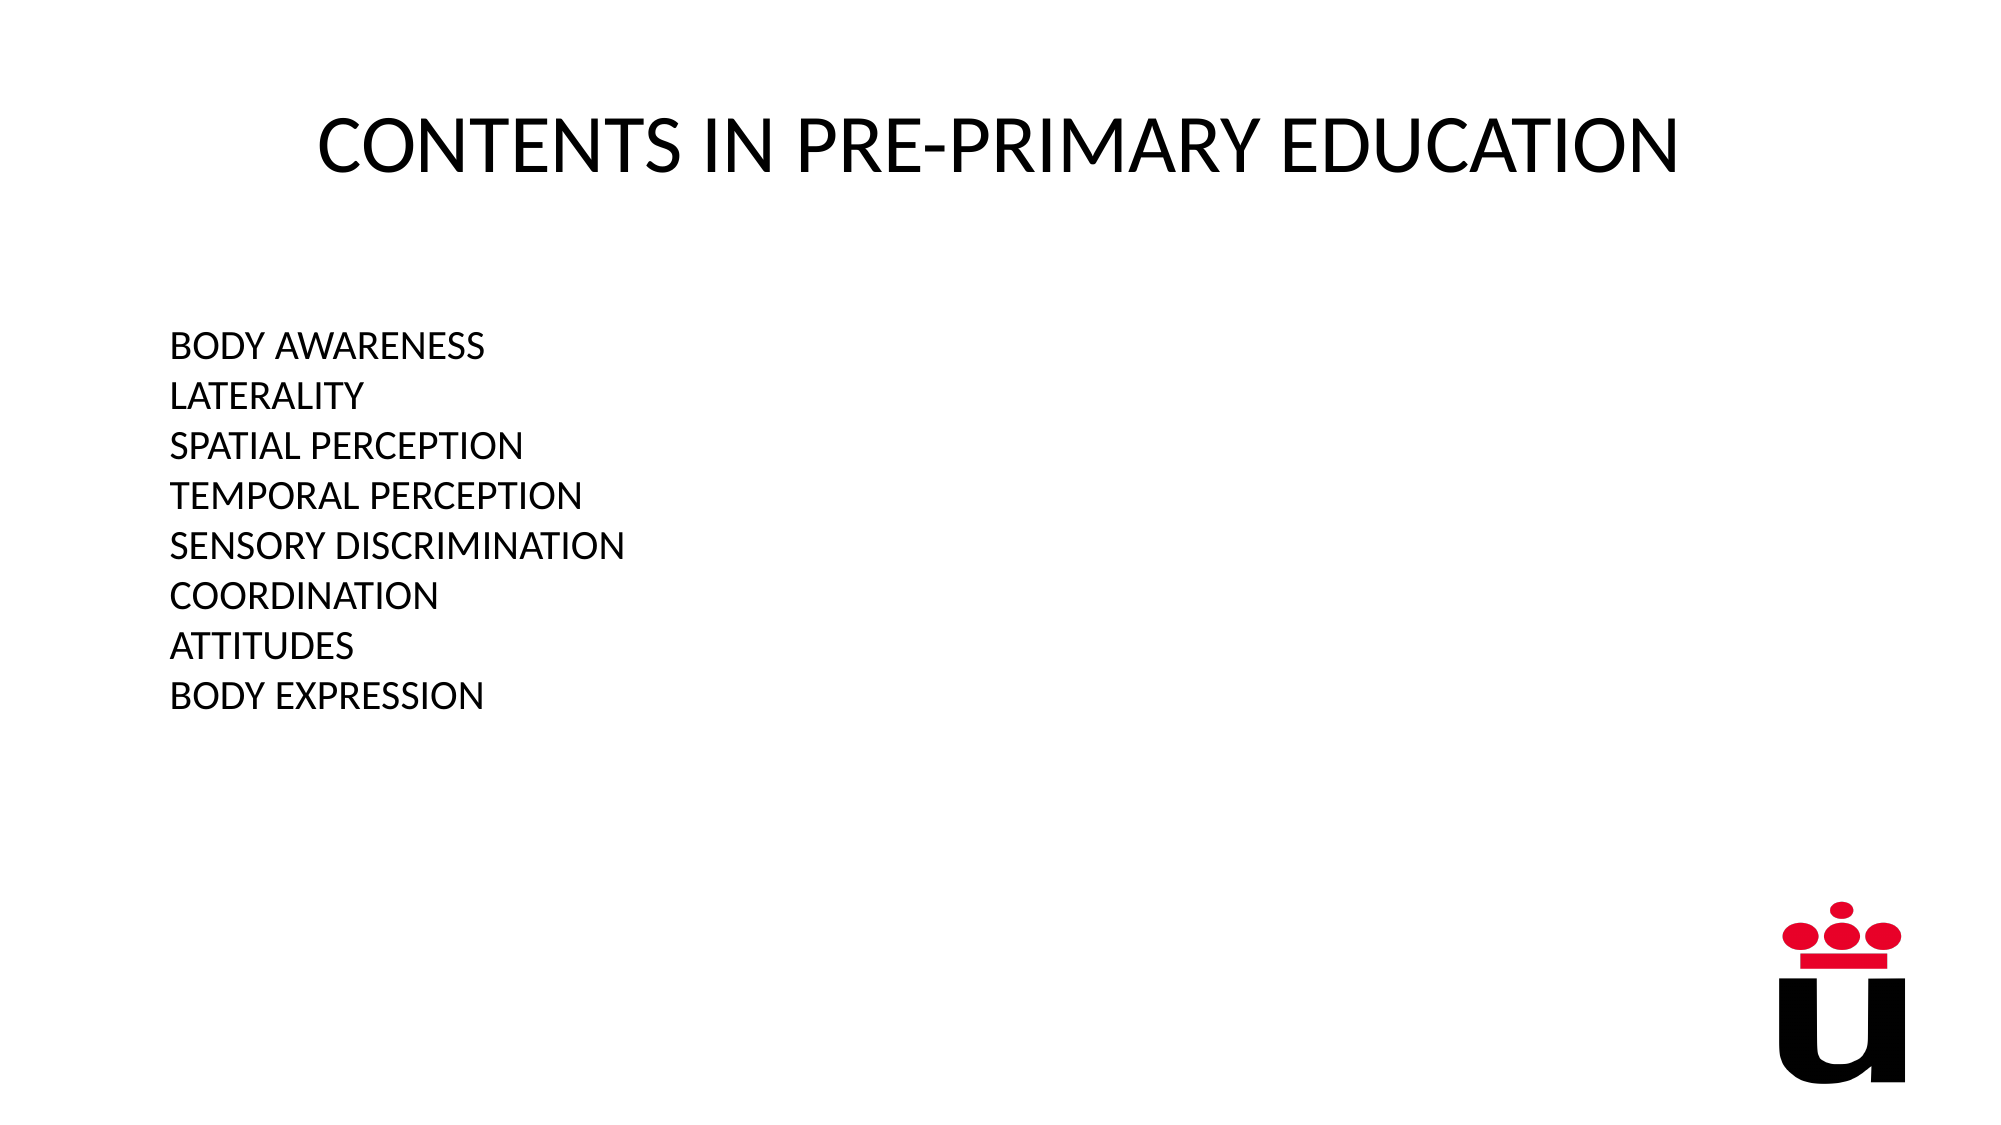

CONTENTS IN PRE-PRIMARY EDUCATION
BODY AWARENESS
LATERALITY
SPATIAL PERCEPTION
TEMPORAL PERCEPTION
SENSORY DISCRIMINATION
COORDINATION
ATTITUDES
BODY EXPRESSION